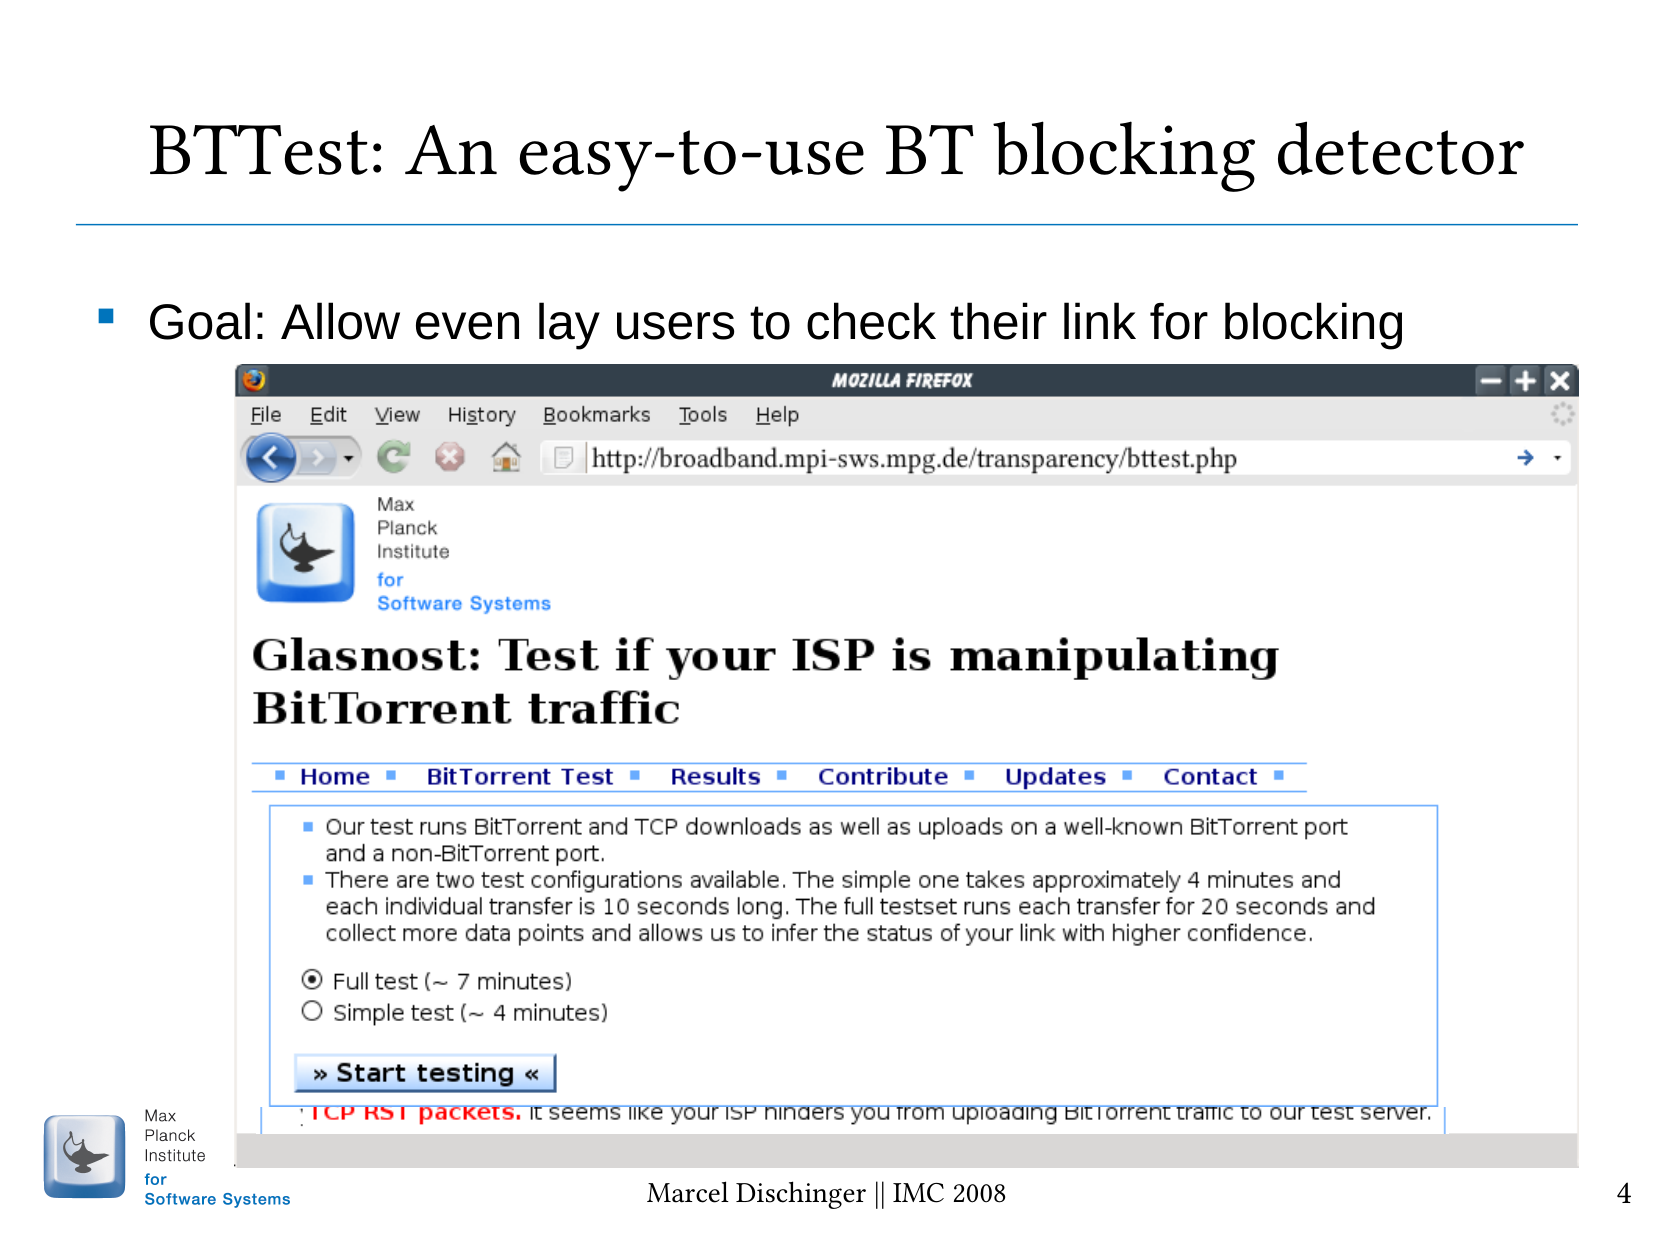

# BTTest: An easy-to-use BT blocking detector
Goal: Allow even lay users to check their link for blocking